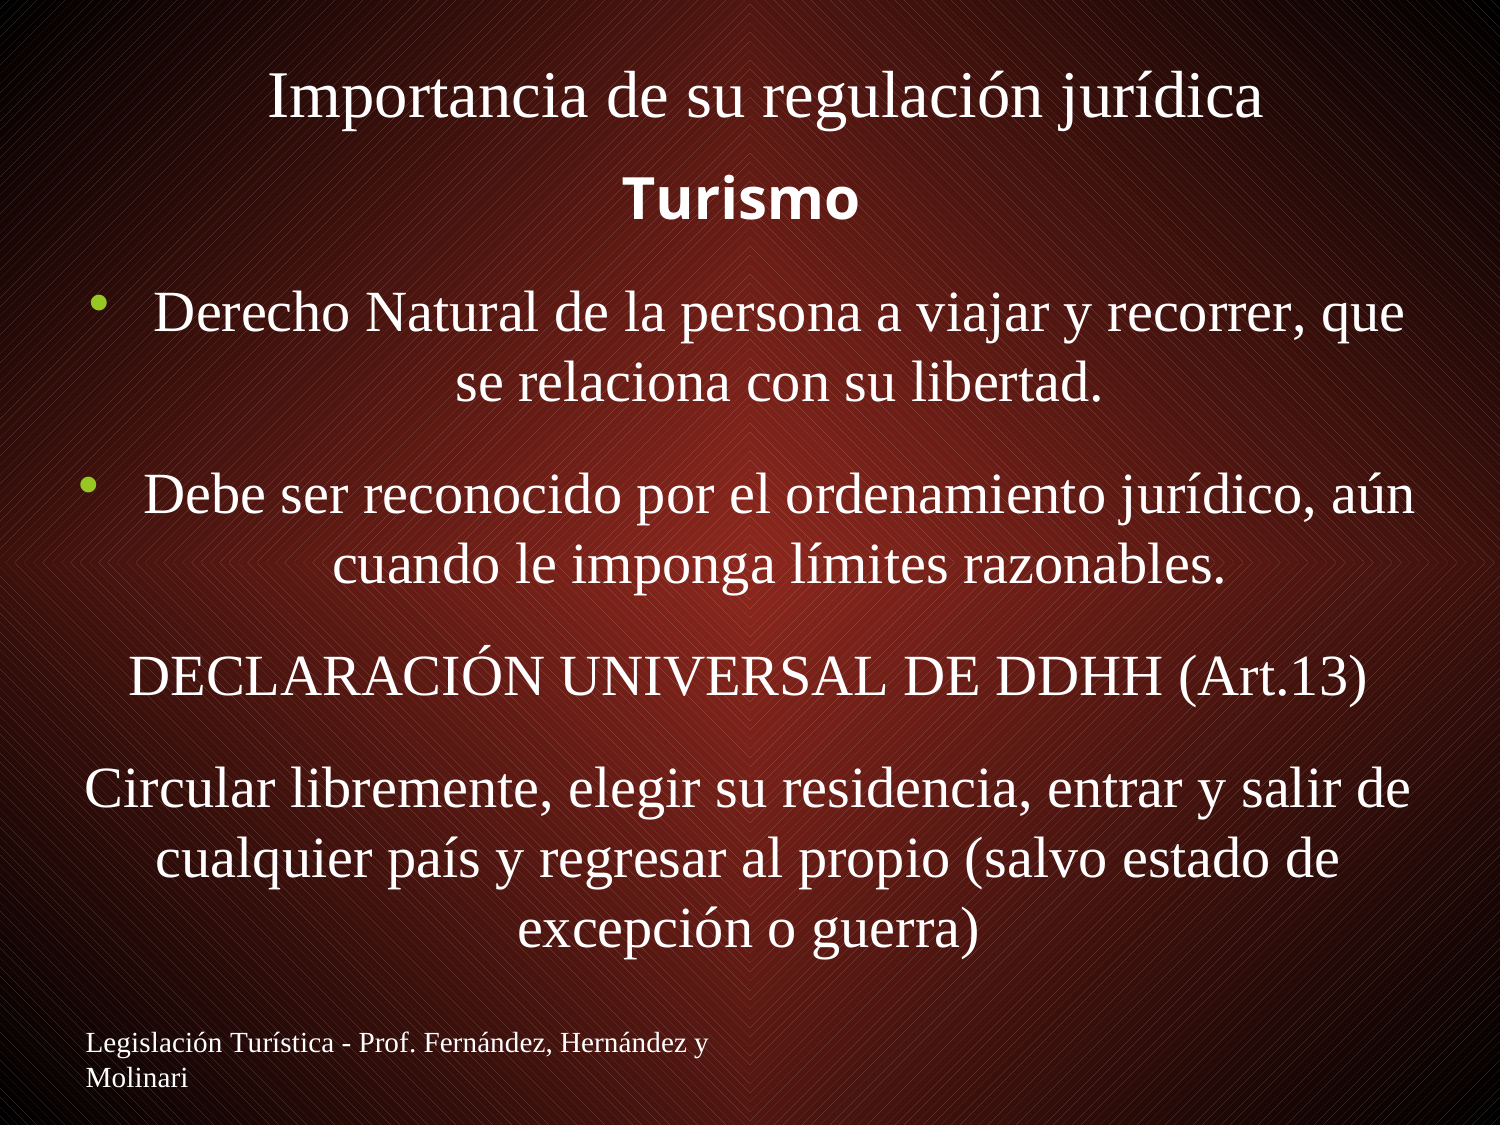

# Importancia de su regulación jurídica
Turismo
Derecho Natural de la persona a viajar y recorrer, que se relaciona con su libertad.
Debe ser reconocido por el ordenamiento jurídico, aún cuando le imponga límites razonables.
DECLARACIÓN UNIVERSAL DE DDHH (Art.13)
Circular libremente, elegir su residencia, entrar y salir de cualquier país y regresar al propio (salvo estado de excepción o guerra)
Legislación Turística - Prof. Fernández, Hernández y Molinari